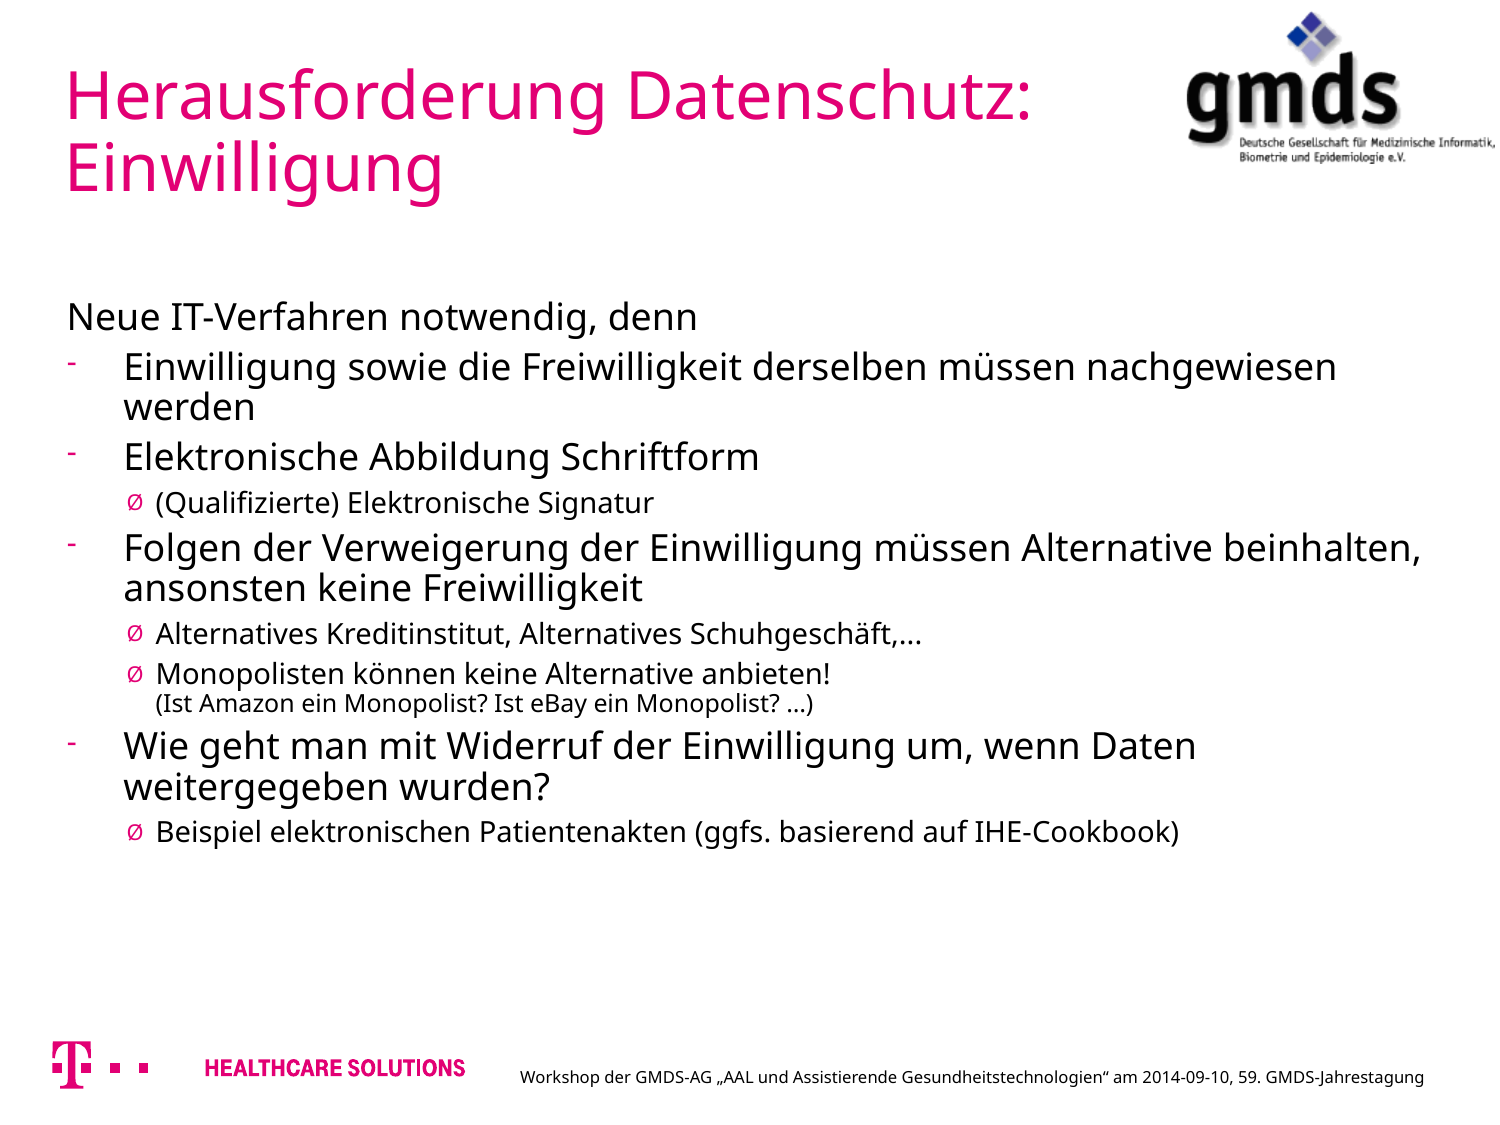

# Herausforderung Datenschutz: Einwilligung
Neue IT-Verfahren notwendig, denn
Einwilligung sowie die Freiwilligkeit derselben müssen nachgewiesen werden
Elektronische Abbildung Schriftform
(Qualifizierte) Elektronische Signatur
Folgen der Verweigerung der Einwilligung müssen Alternative beinhalten, ansonsten keine Freiwilligkeit
Alternatives Kreditinstitut, Alternatives Schuhgeschäft,...
Monopolisten können keine Alternative anbieten!
(Ist Amazon ein Monopolist? Ist eBay ein Monopolist? …)
Wie geht man mit Widerruf der Einwilligung um, wenn Daten weitergegeben wurden?
Beispiel elektronischen Patientenakten (ggfs. basierend auf IHE-Cookbook)
Workshop der GMDS-AG „AAL und Assistierende Gesundheitstechnologien“ am 2014-09-10, 59. GMDS-Jahrestagung